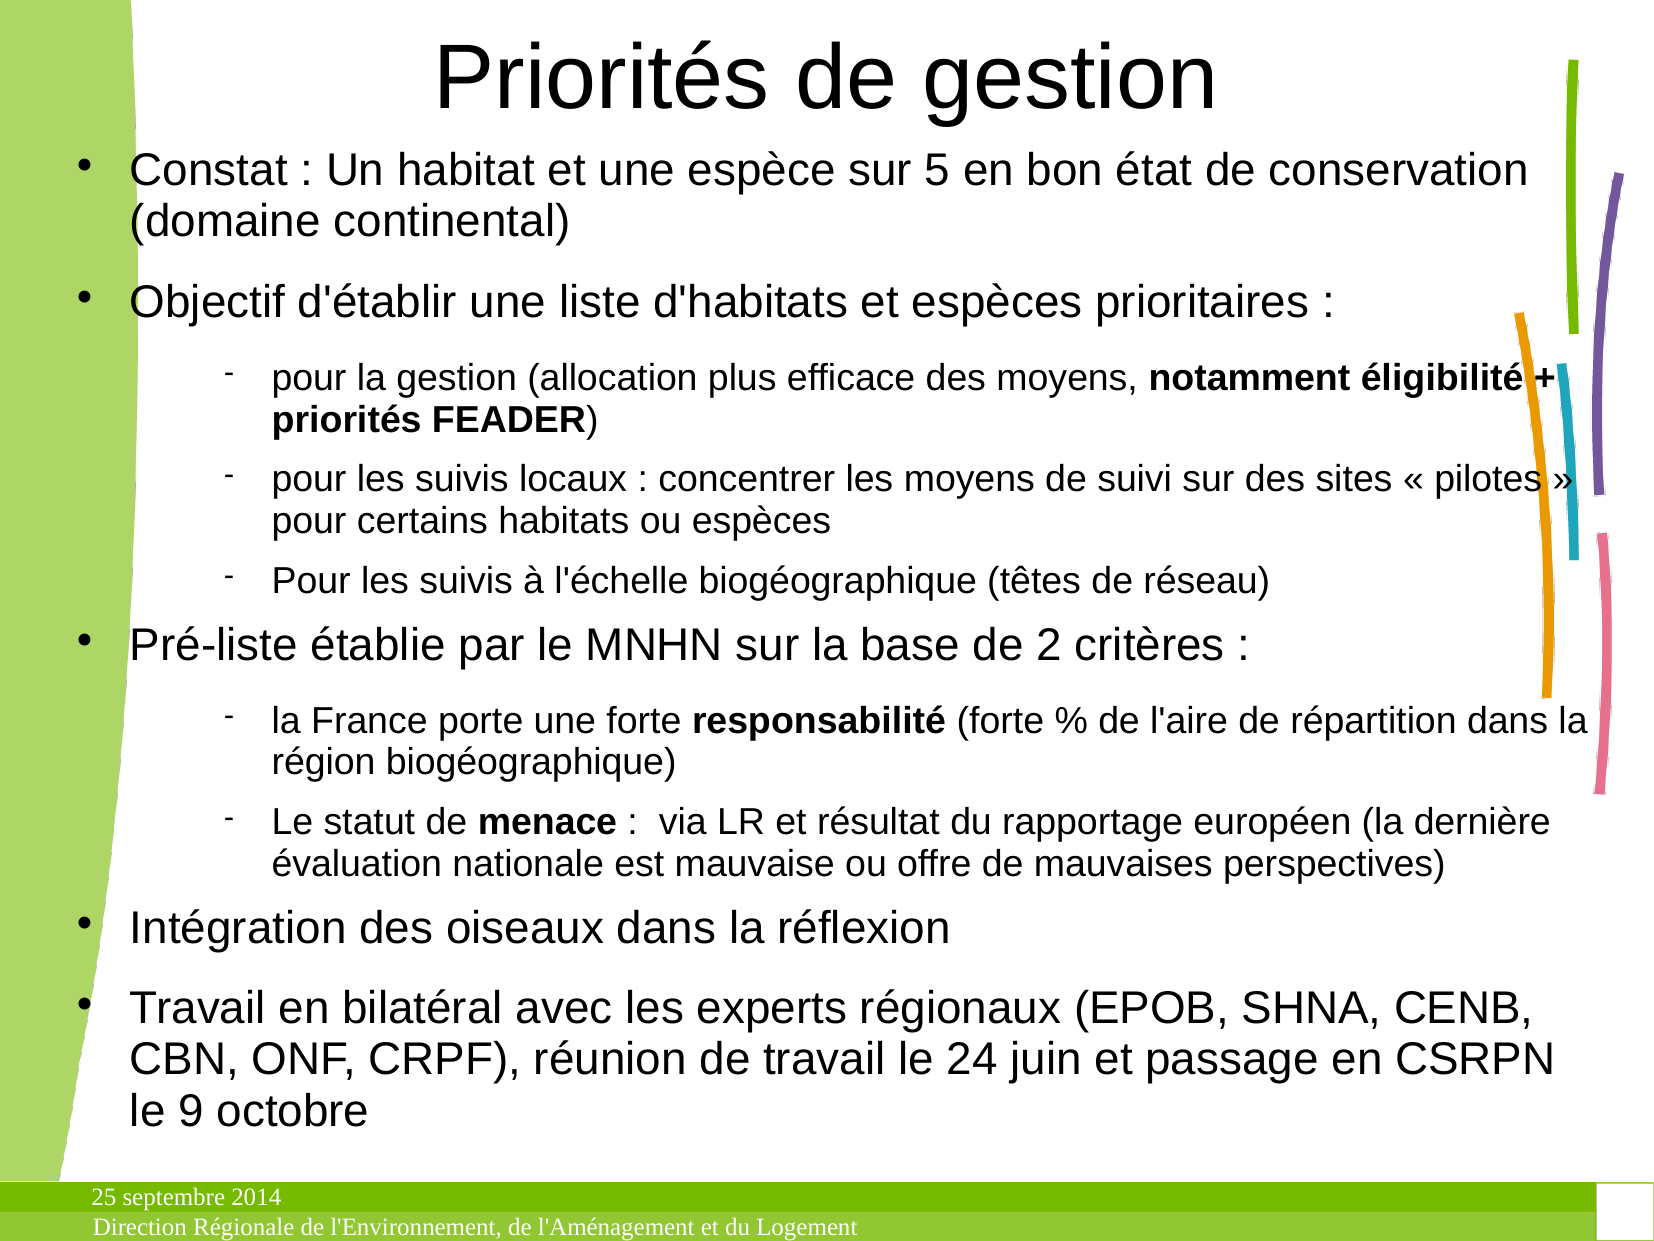

# Priorités de gestion
Constat : Un habitat et une espèce sur 5 en bon état de conservation (domaine continental)
Objectif d'établir une liste d'habitats et espèces prioritaires :
pour la gestion (allocation plus efficace des moyens, notamment éligibilité + priorités FEADER)
pour les suivis locaux : concentrer les moyens de suivi sur des sites « pilotes » pour certains habitats ou espèces
Pour les suivis à l'échelle biogéographique (têtes de réseau)
Pré-liste établie par le MNHN sur la base de 2 critères :
la France porte une forte responsabilité (forte % de l'aire de répartition dans la région biogéographique)
Le statut de menace : via LR et résultat du rapportage européen (la dernière évaluation nationale est mauvaise ou offre de mauvaises perspectives)
Intégration des oiseaux dans la réflexion
Travail en bilatéral avec les experts régionaux (EPOB, SHNA, CENB, CBN, ONF, CRPF), réunion de travail le 24 juin et passage en CSRPN le 9 octobre